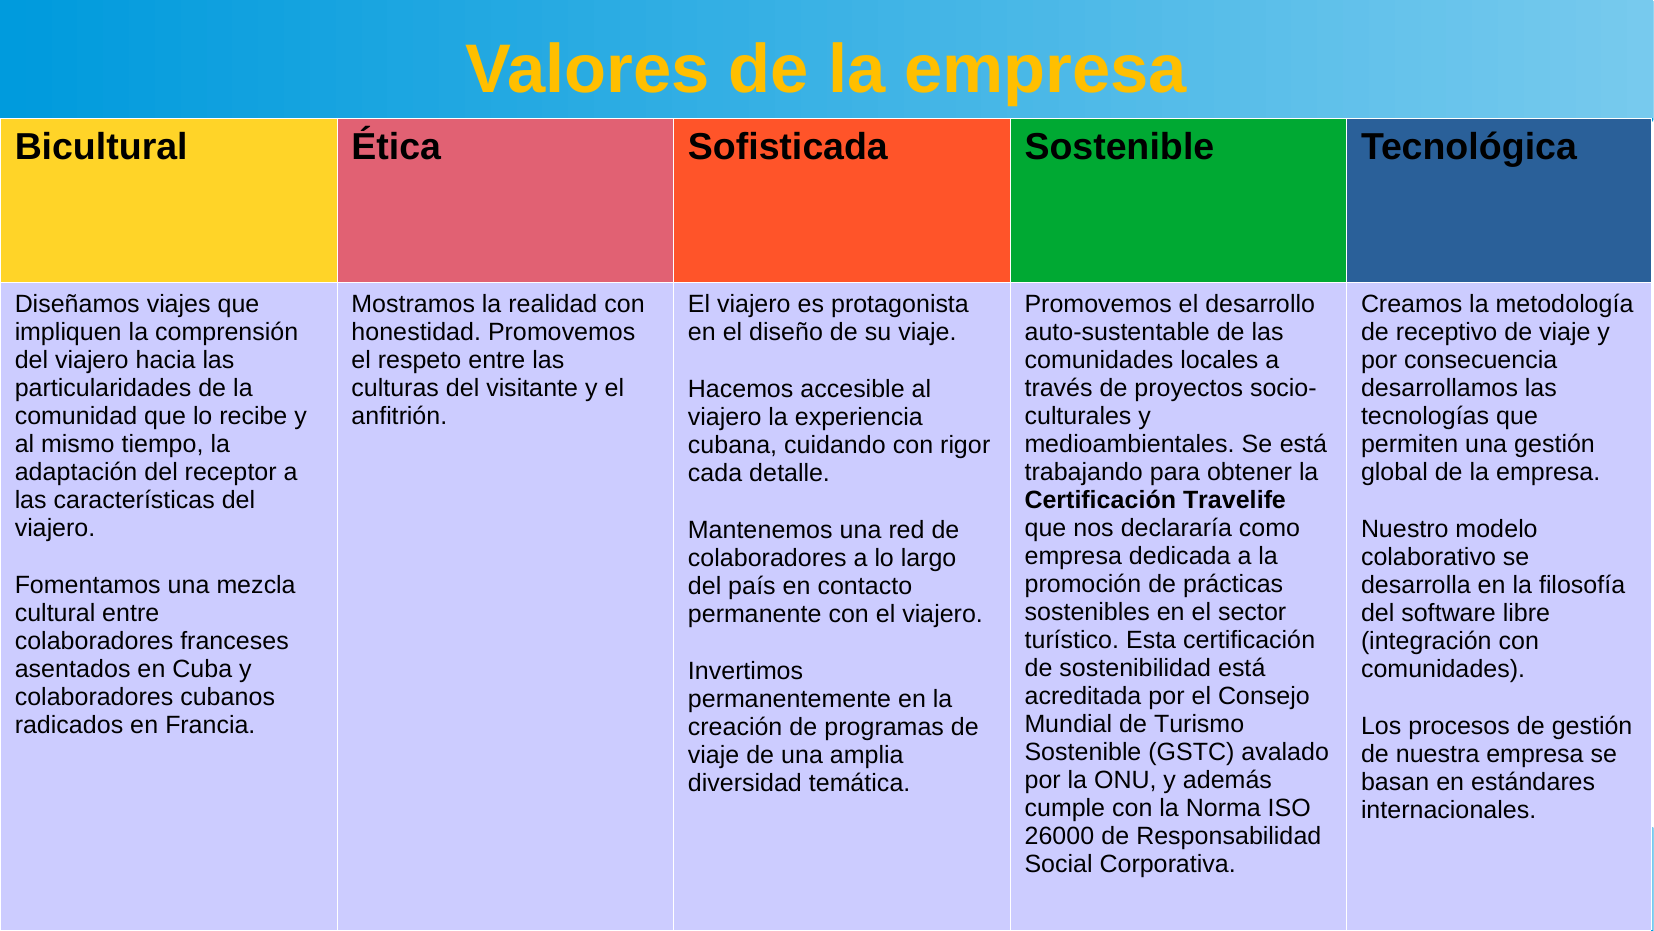

# Valores de la empresa
| Bicultural | Ética | Sofisticada | Sostenible | Tecnológica |
| --- | --- | --- | --- | --- |
| Diseñamos viajes que impliquen la comprensión del viajero hacia las particularidades de la comunidad que lo recibe y al mismo tiempo, la adaptación del receptor a las características del viajero. Fomentamos una mezcla cultural entre colaboradores franceses asentados en Cuba y colaboradores cubanos radicados en Francia. | Mostramos la realidad con honestidad. Promovemos el respeto entre las culturas del visitante y el anfitrión. | El viajero es protagonista en el diseño de su viaje. Hacemos accesible al viajero la experiencia cubana, cuidando con rigor cada detalle. Mantenemos una red de colaboradores a lo largo del país en contacto permanente con el viajero. Invertimos permanentemente en la creación de programas de viaje de una amplia diversidad temática. | Promovemos el desarrollo auto-sustentable de las comunidades locales a través de proyectos socio-culturales y medioambientales. Se está trabajando para obtener la Certificación Travelife que nos declararía como empresa dedicada a la promoción de prácticas sostenibles en el sector turístico. Esta certificación de sostenibilidad está acreditada por el Consejo Mundial de Turismo Sostenible (GSTC) avalado por la ONU, y además cumple con la Norma ISO 26000 de Responsabilidad Social Corporativa. | Creamos la metodología de receptivo de viaje y por consecuencia desarrollamos las tecnologías que permiten una gestión global de la empresa. Nuestro modelo colaborativo se desarrolla en la filosofía del software libre (integración con comunidades). Los procesos de gestión de nuestra empresa se basan en estándares internacionales. |
12